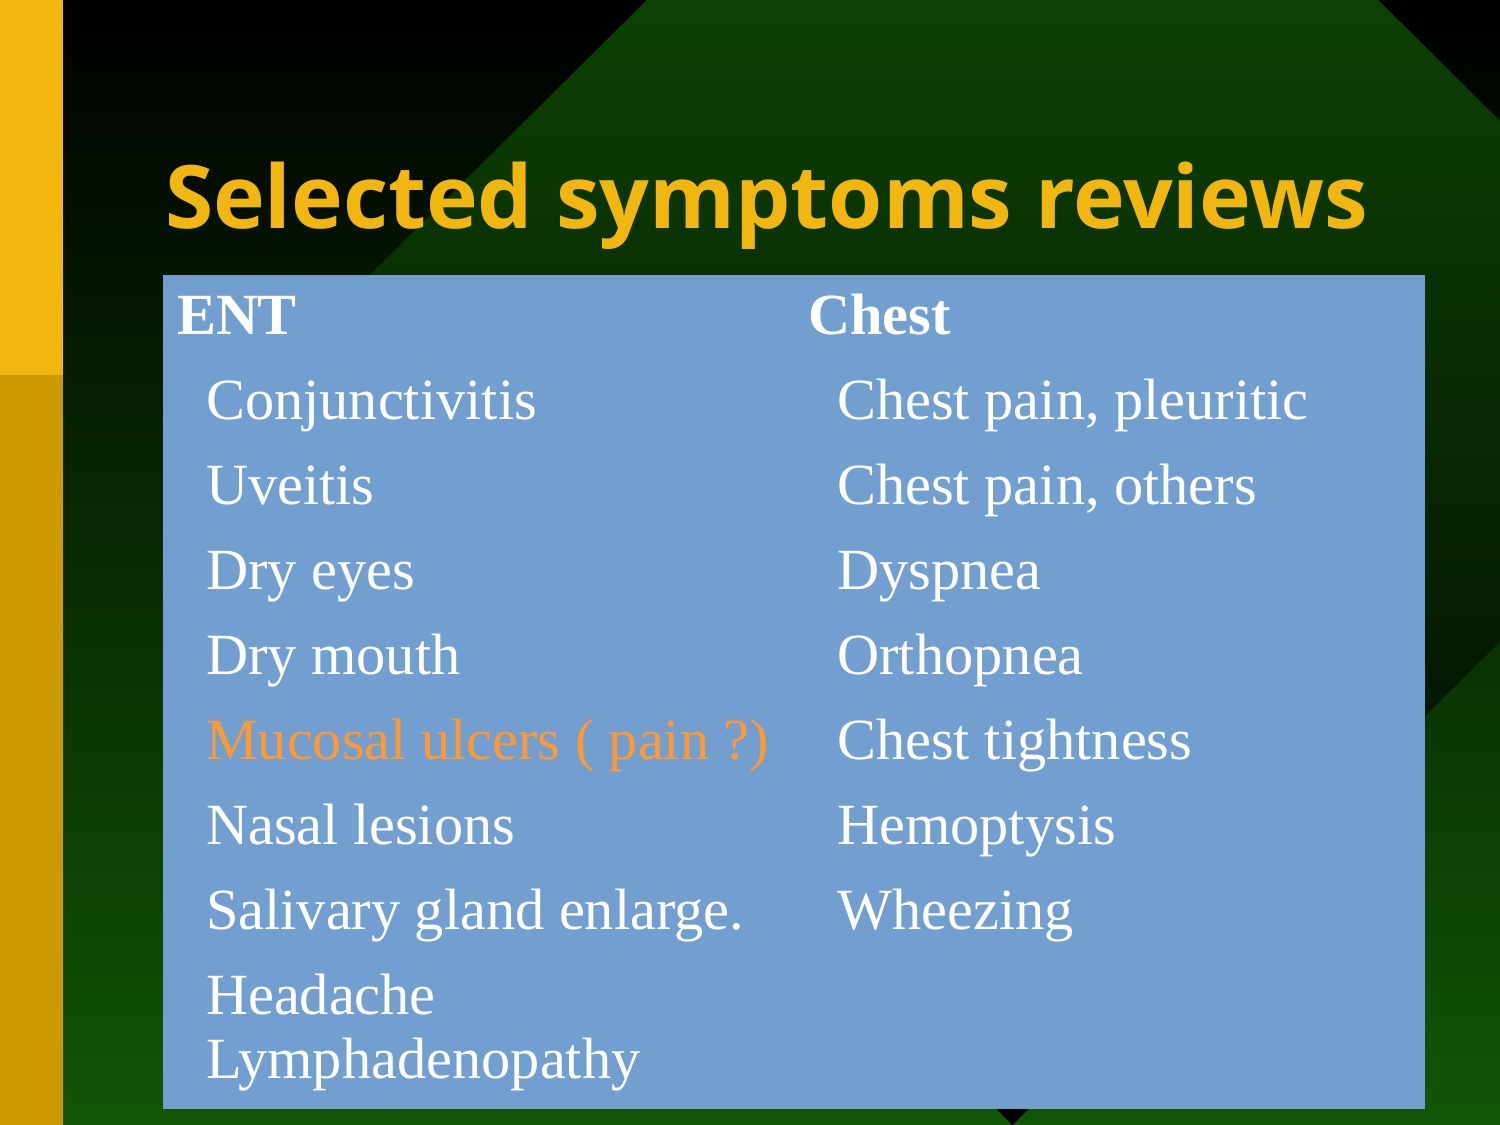

# Selected symptoms reviews
| ENT | Chest |
| --- | --- |
| Conjunctivitis | Chest pain, pleuritic |
| Uveitis | Chest pain, others |
| Dry eyes | Dyspnea |
| Dry mouth | Orthopnea |
| Mucosal ulcers ( pain ?) | Chest tightness |
| Nasal lesions | Hemoptysis |
| Salivary gland enlarge. | Wheezing |
| Headache Lymphadenopathy | |